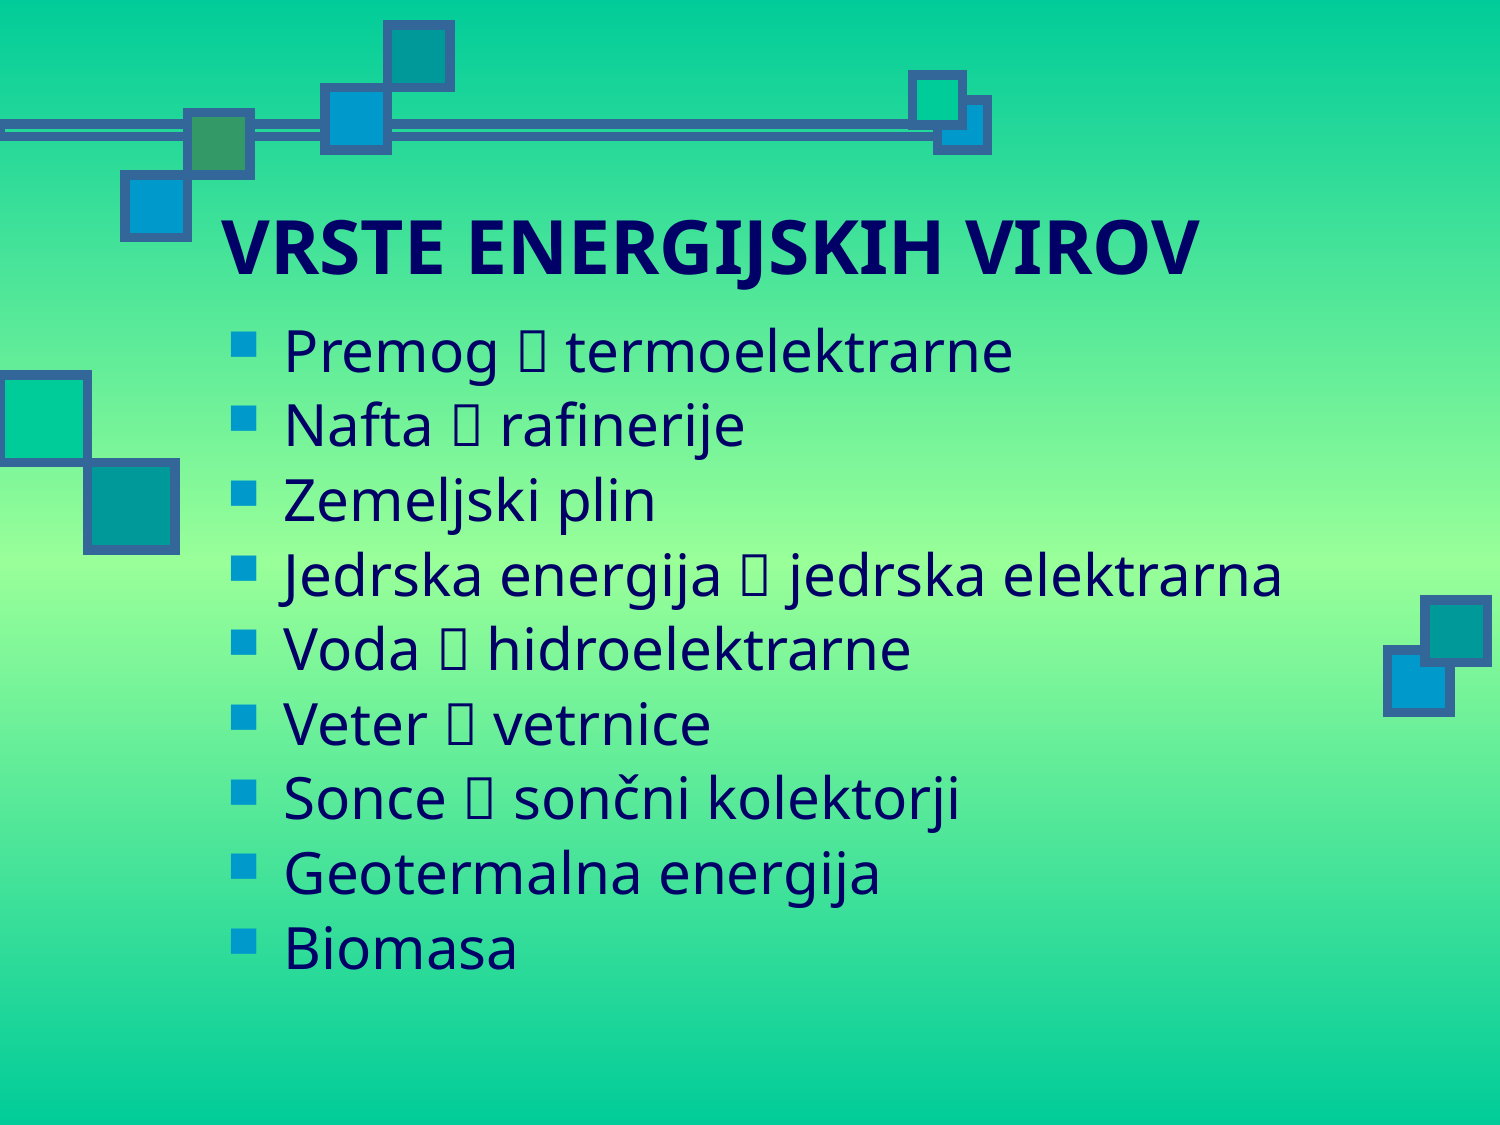

# VRSTE ENERGIJSKIH VIROV
Premog  termoelektrarne
Nafta  rafinerije
Zemeljski plin
Jedrska energija  jedrska elektrarna
Voda  hidroelektrarne
Veter  vetrnice
Sonce  sončni kolektorji
Geotermalna energija
Biomasa